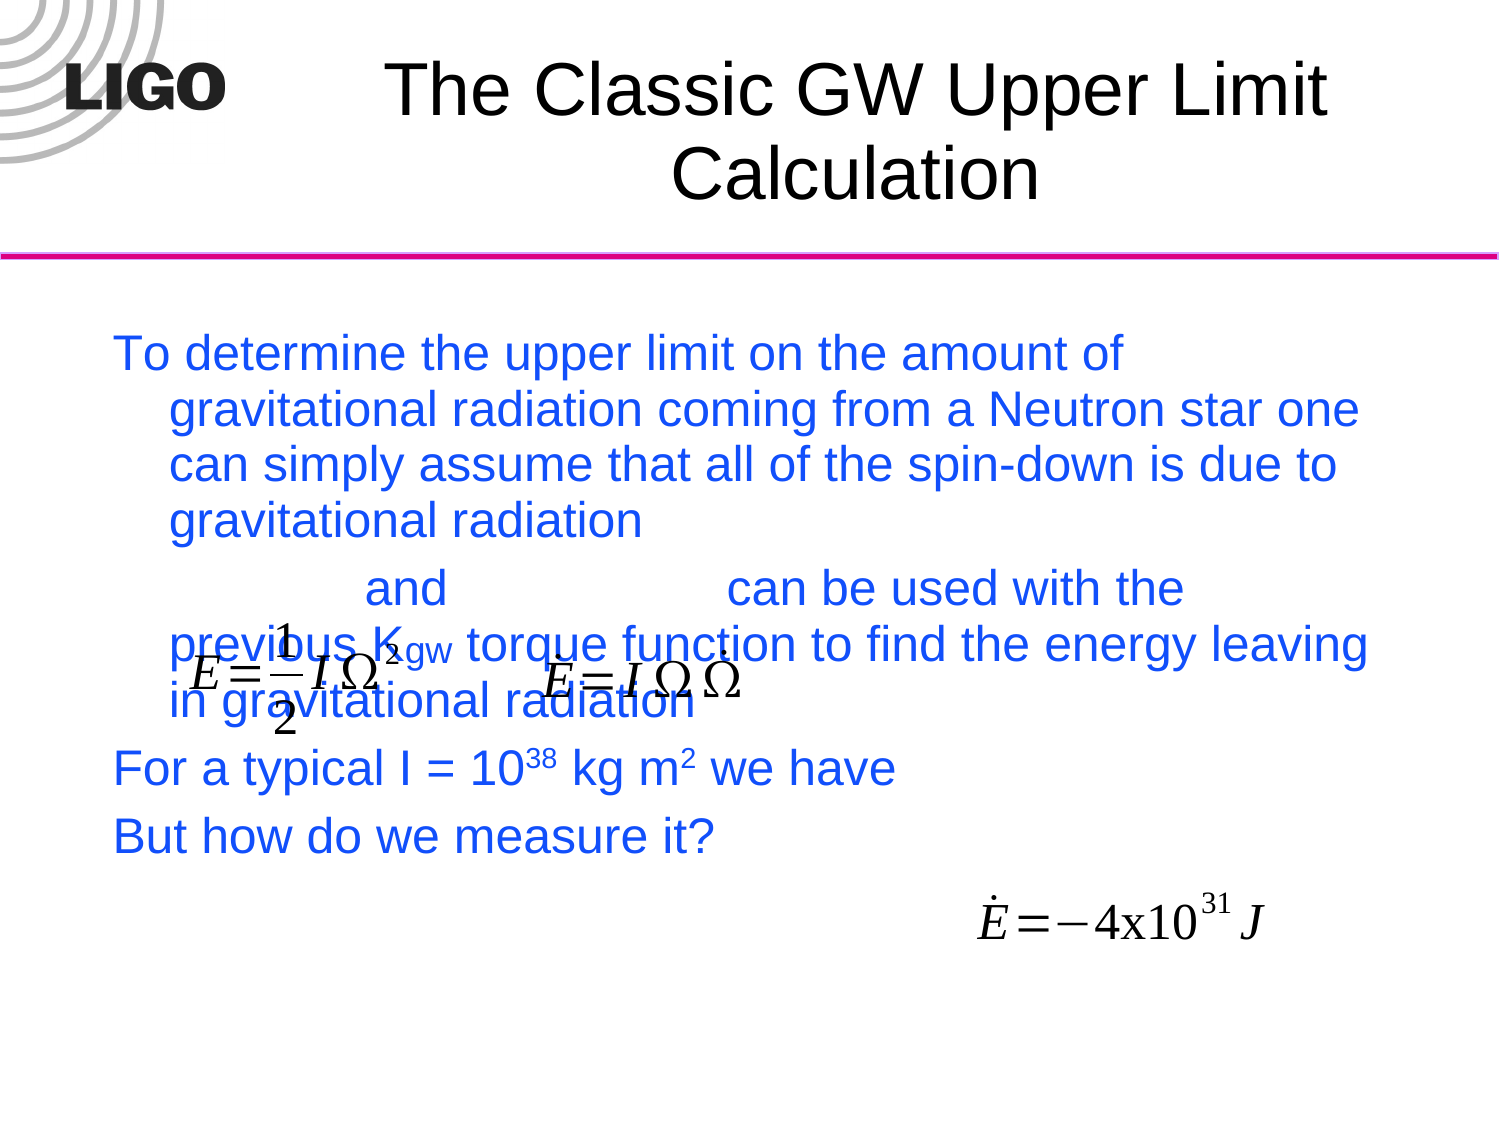

# The Classic GW Upper Limit Calculation
To determine the upper limit on the amount of gravitational radiation coming from a Neutron star one can simply assume that all of the spin-down is due to gravitational radiation
 and can be used with the previous Kgw torque function to find the energy leaving in gravitational radiation
For a typical I = 1038 kg m2 we have
But how do we measure it?